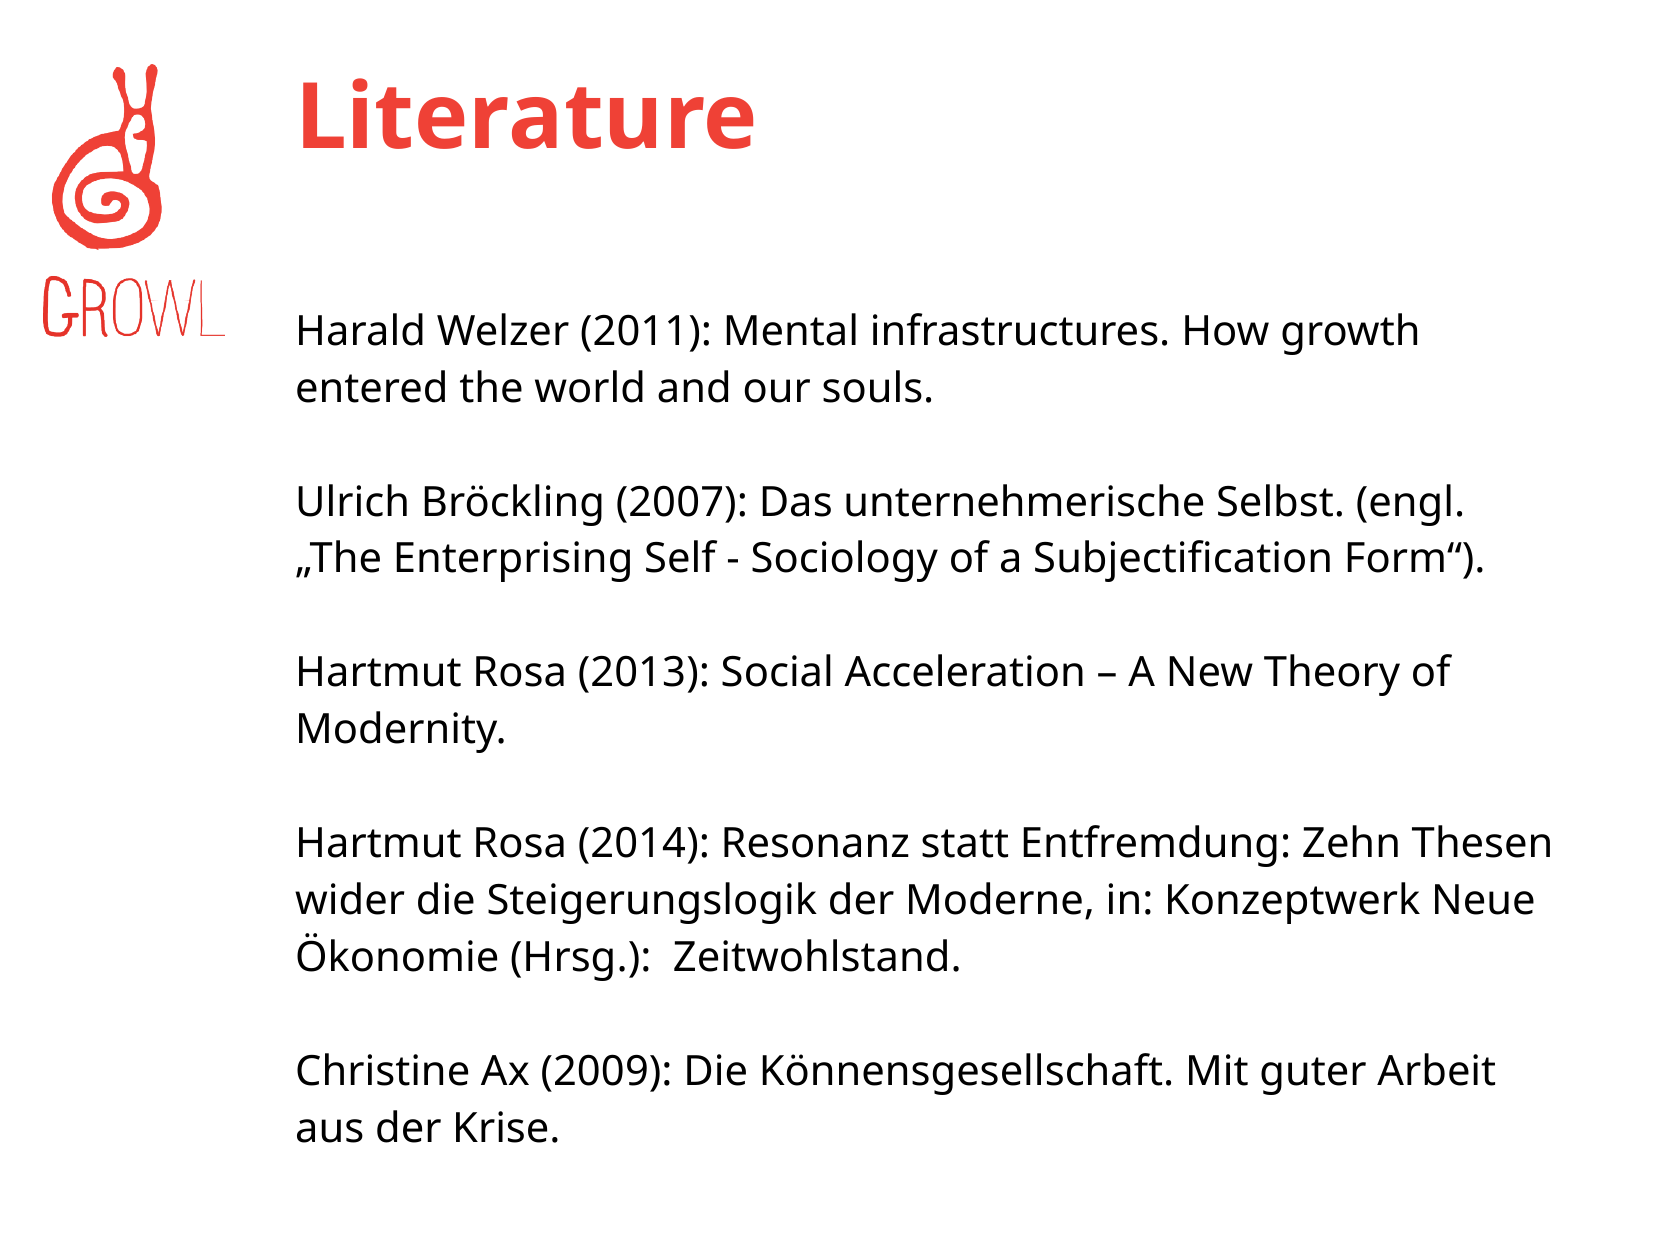

# Literature Harald Welzer (2011): Mental infrastructures. How growth entered the world and our souls. Ulrich Bröckling (2007): Das unternehmerische Selbst. (engl. „The Enterprising Self - Sociology of a Subjectification Form“). Hartmut Rosa (2013): Social Acceleration – A New Theory of Modernity. Hartmut Rosa (2014): Resonanz statt Entfremdung: Zehn Thesen wider die Steigerungslogik der Moderne, in: Konzeptwerk Neue Ökonomie (Hrsg.): Zeitwohlstand. Christine Ax (2009): Die Könnensgesellschaft. Mit guter Arbeit aus der Krise.